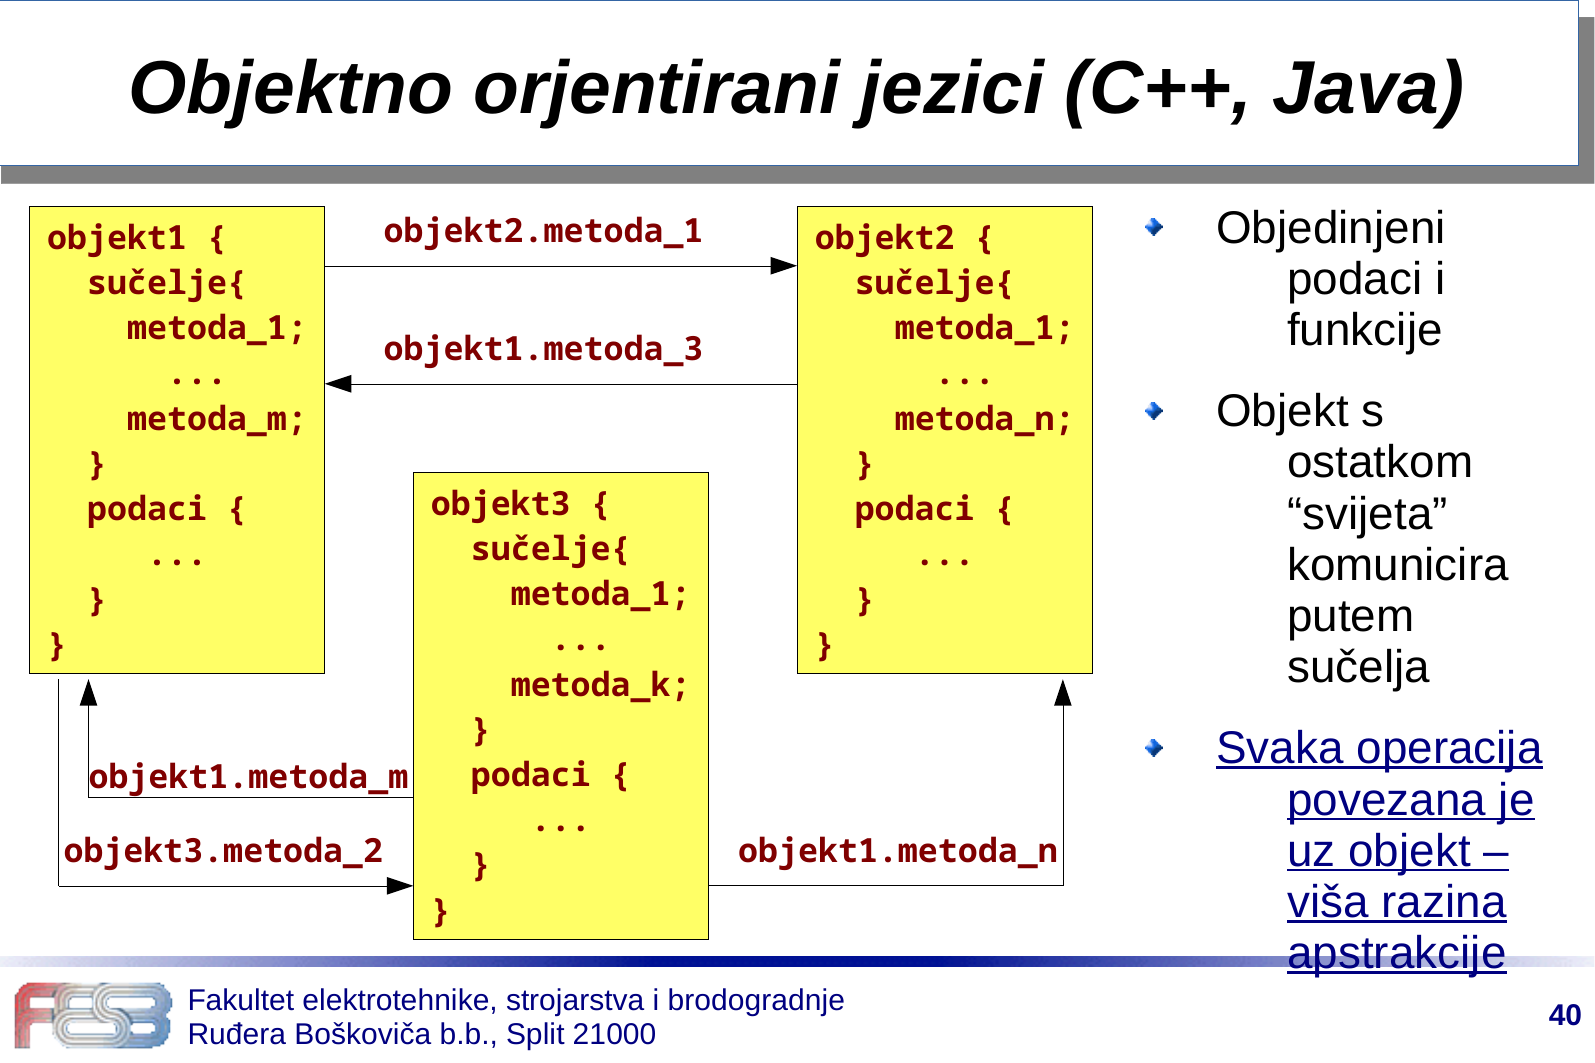

# Objektno orjentirani jezici (C++, Java)
Objedinjeni podaci i funkcije
Objekt s ostatkom “svijeta” komunicira putem sučelja
Svaka operacija povezana je uz objekt – viša razina apstrakcije
objekt1 {
 sučelje{
 metoda_1;
 ...
 metoda_m;
 }
 podaci {
 ...
 }
}
objekt2.metoda_1
objekt2 {
 sučelje{
 metoda_1;
 ...
 metoda_n;
 }
 podaci {
 ...
 }
}
objekt1.metoda_3
objekt3 {
 sučelje{
 metoda_1;
 ...
 metoda_k;
 }
 podaci {
 ...
 }
}
objekt1.metoda_m
objekt3.metoda_2
objekt1.metoda_n